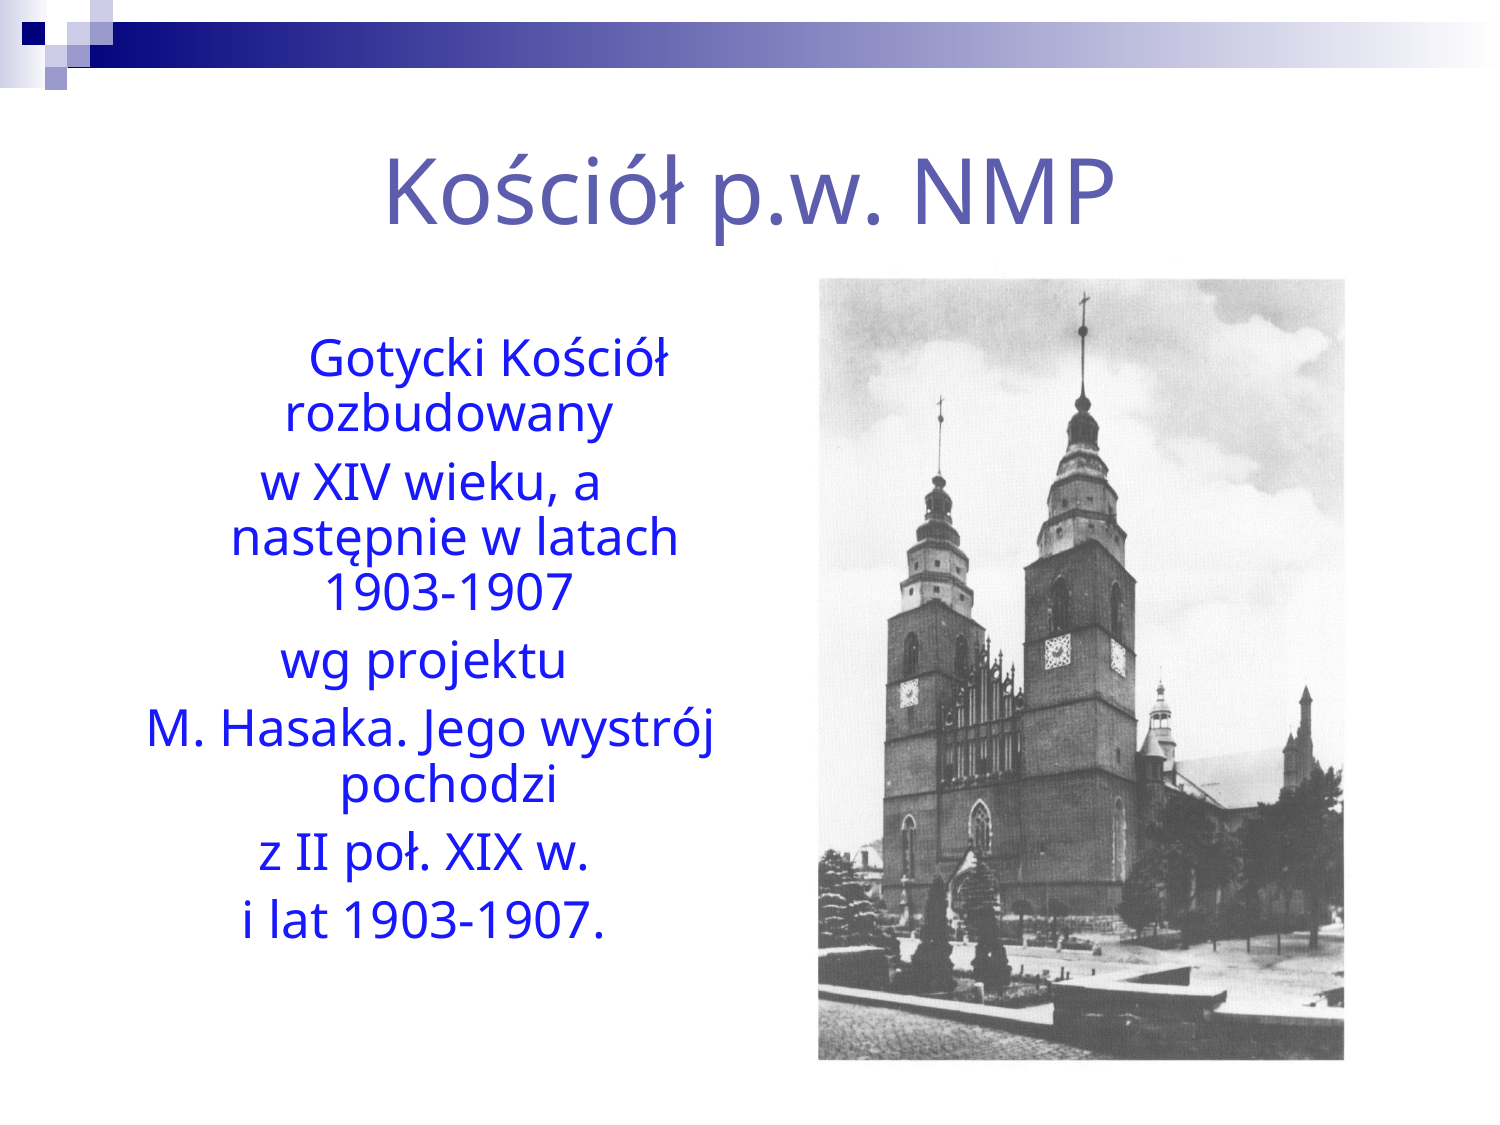

# Kościół p.w. NMP
	Gotycki Kościół rozbudowany
w XIV wieku, a następnie w latach 1903-1907
wg projektu
M. Hasaka. Jego wystrój pochodzi
z II poł. XIX w.
i lat 1903-1907.